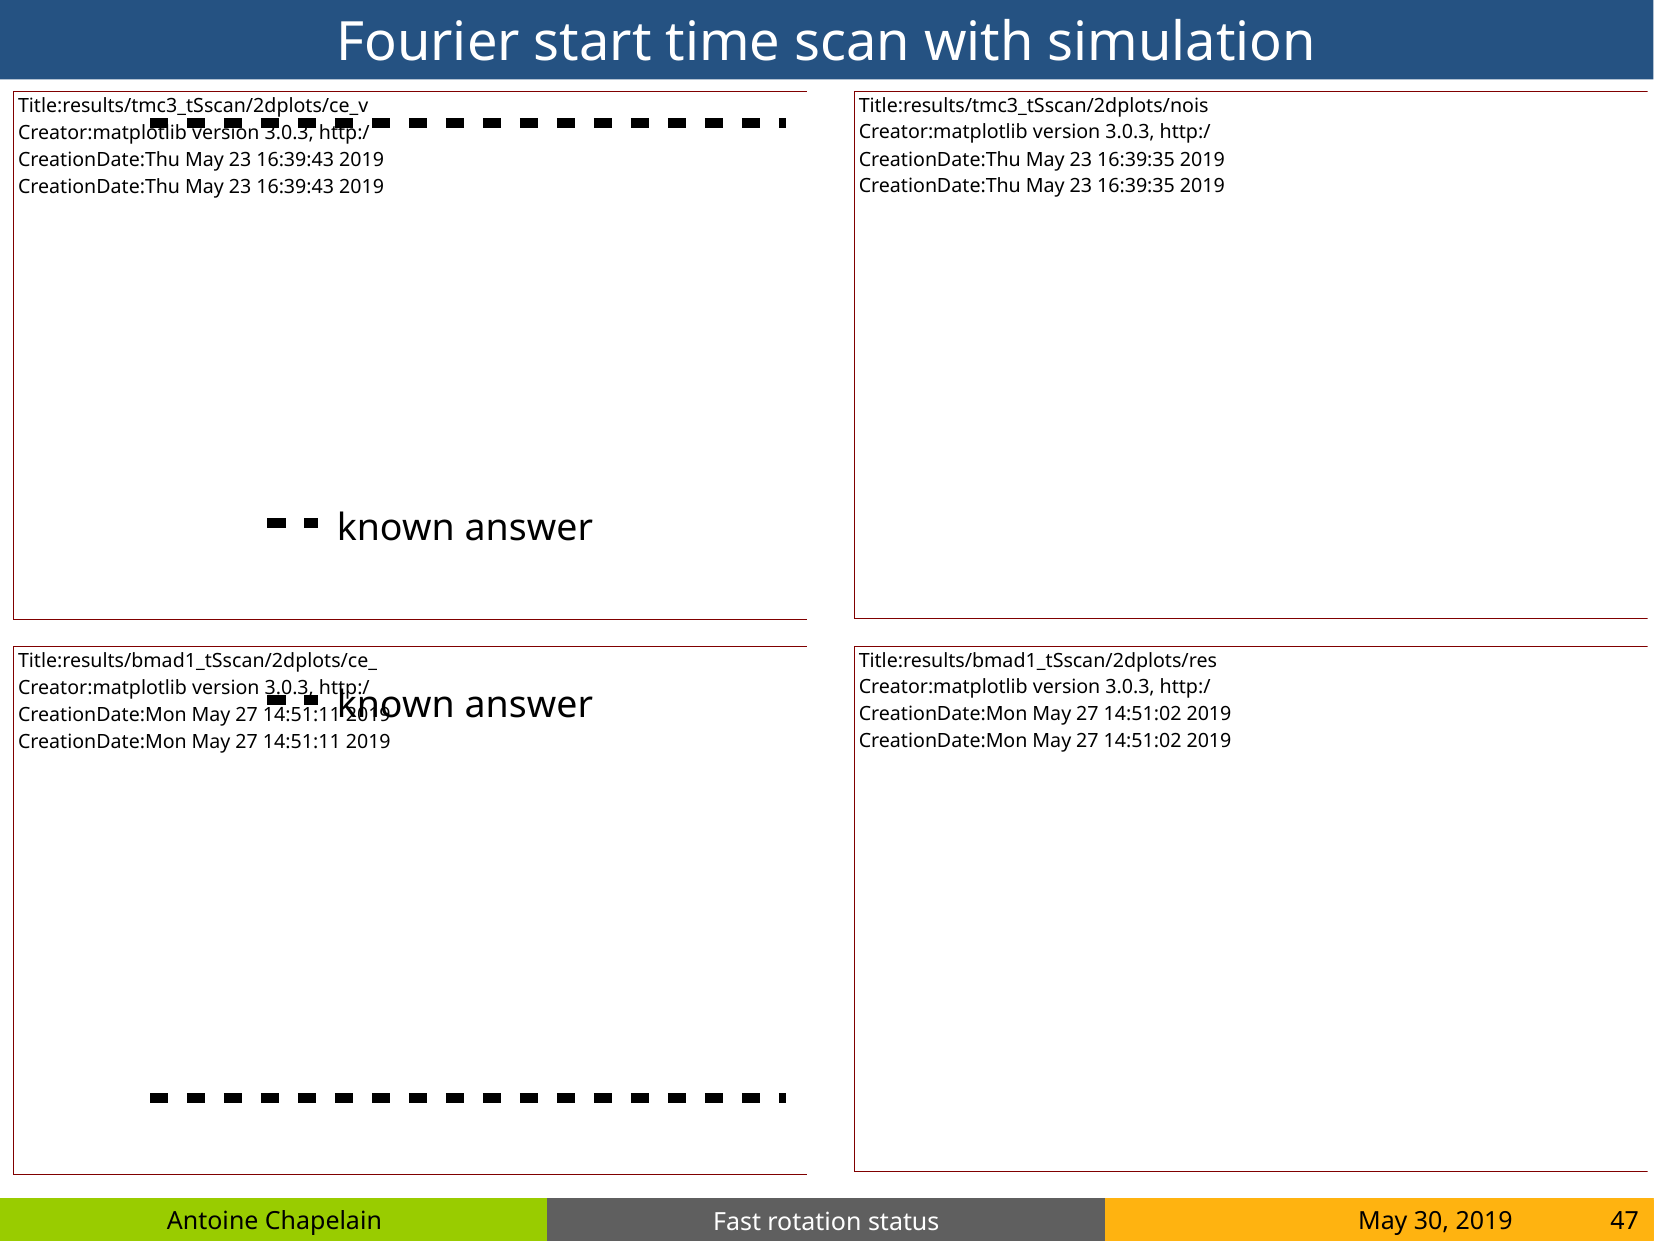

# Fourier start time scan with simulation
known answer
known answer